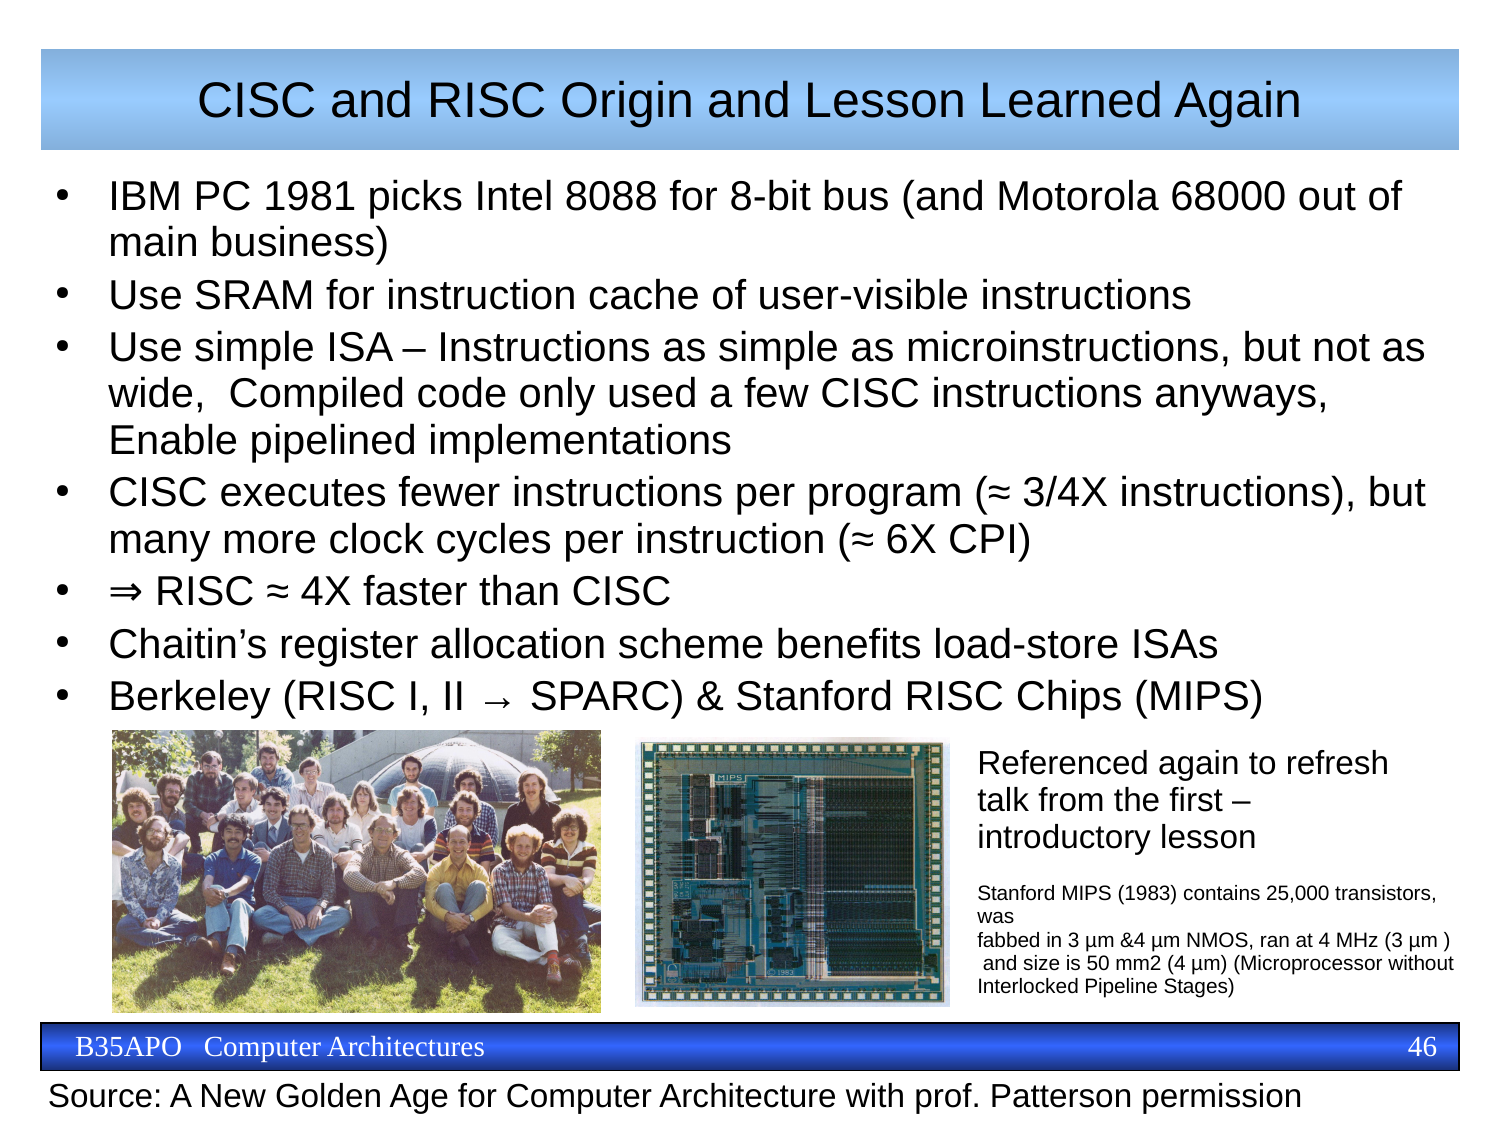

# CISC and RISC Origin and Lesson Learned Again
IBM PC 1981 picks Intel 8088 for 8-bit bus (and Motorola 68000 out of main business)
Use SRAM for instruction cache of user-visible instructions
Use simple ISA – Instructions as simple as microinstructions, but not as wide, Compiled code only used a few CISC instructions anyways, Enable pipelined implementations
CISC executes fewer instructions per program (≈ 3/4X instructions), but many more clock cycles per instruction (≈ 6X CPI)
⇒ RISC ≈ 4X faster than CISC
Chaitin’s register allocation scheme benefits load-store ISAs
Berkeley (RISC I, II → SPARC) & Stanford RISC Chips (MIPS)
Referenced again to refresh talk from the first – introductory lesson
Stanford MIPS (1983) contains 25,000 transistors, was
fabbed in 3 µm &4 µm NMOS, ran at 4 MHz (3 µm )
 and size is 50 mm2 (4 µm) (Microprocessor without
Interlocked Pipeline Stages)
B35APO Computer Architectures
46
Source: A New Golden Age for Computer Architecture with prof. Patterson permission